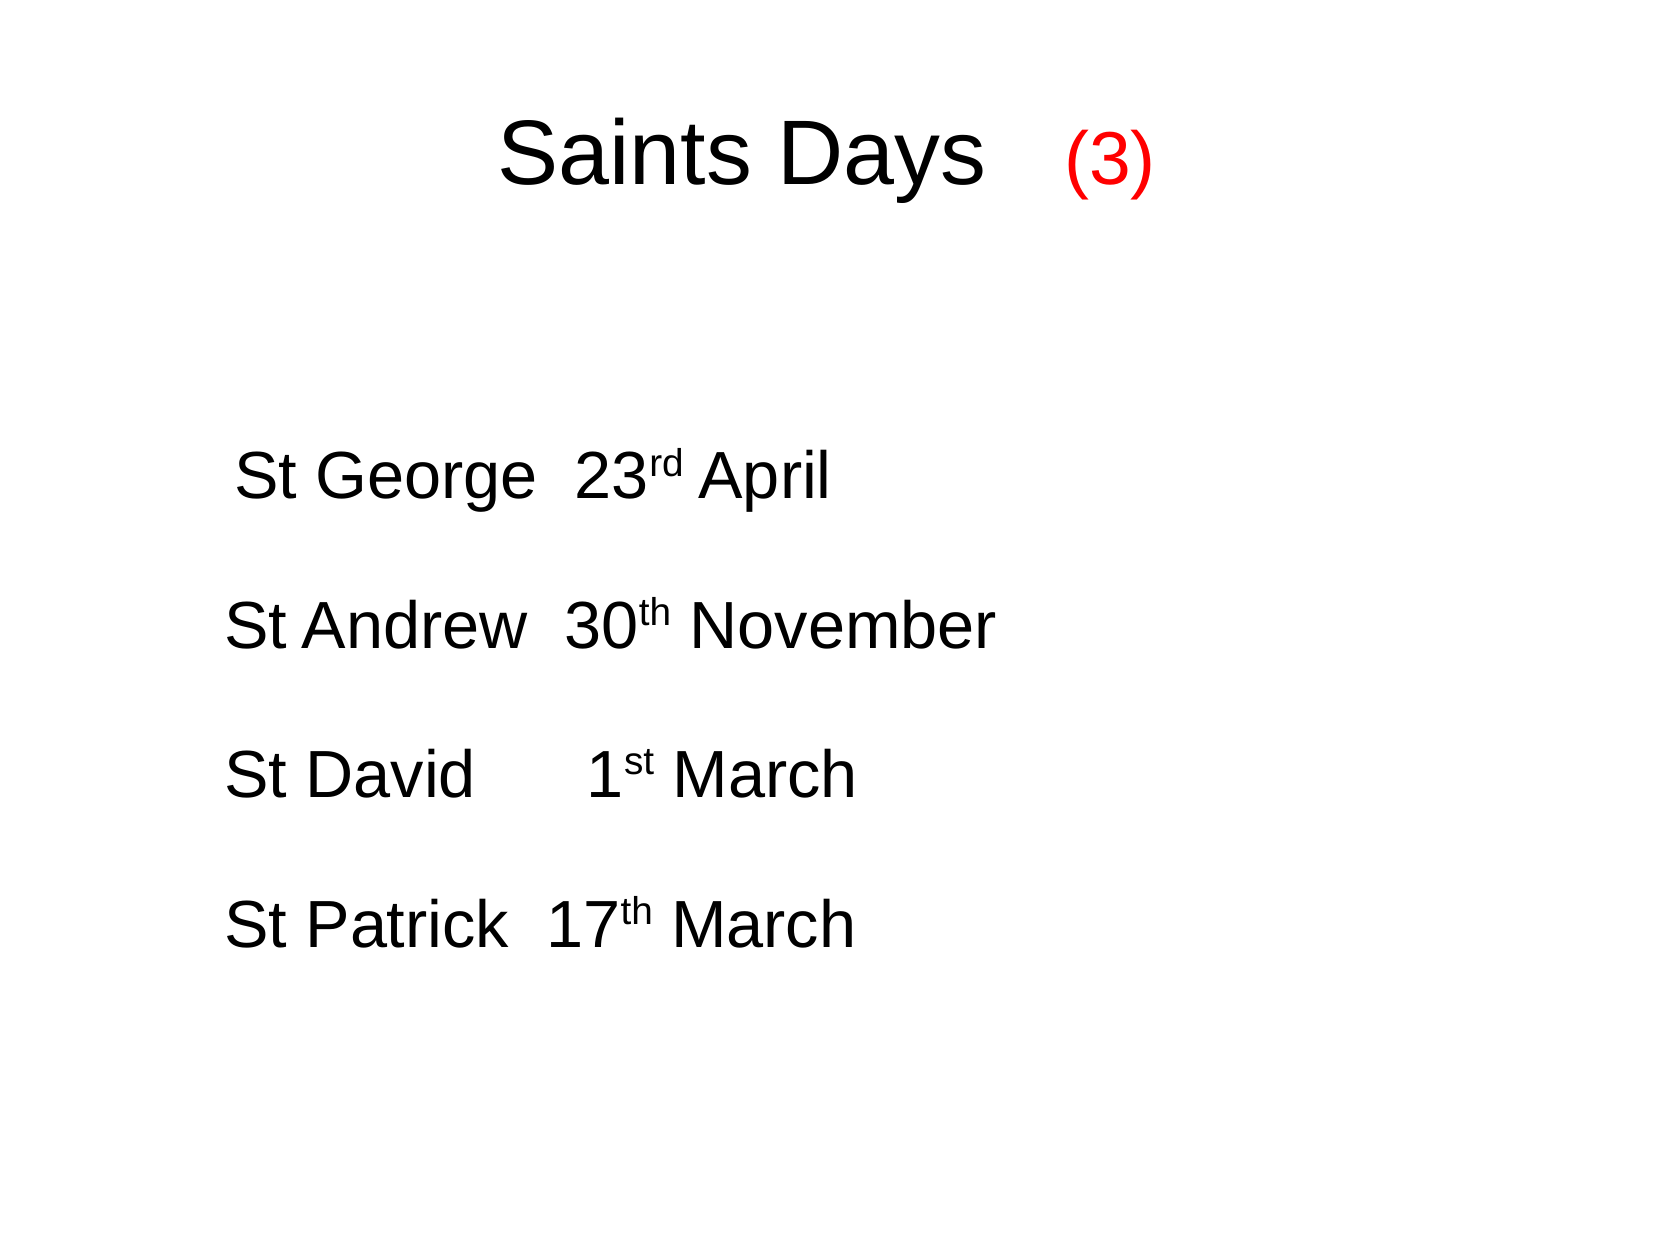

# Saints Days (3)
 St George 23rd April
St Andrew 30th November
St David 1st March
St Patrick 17th March